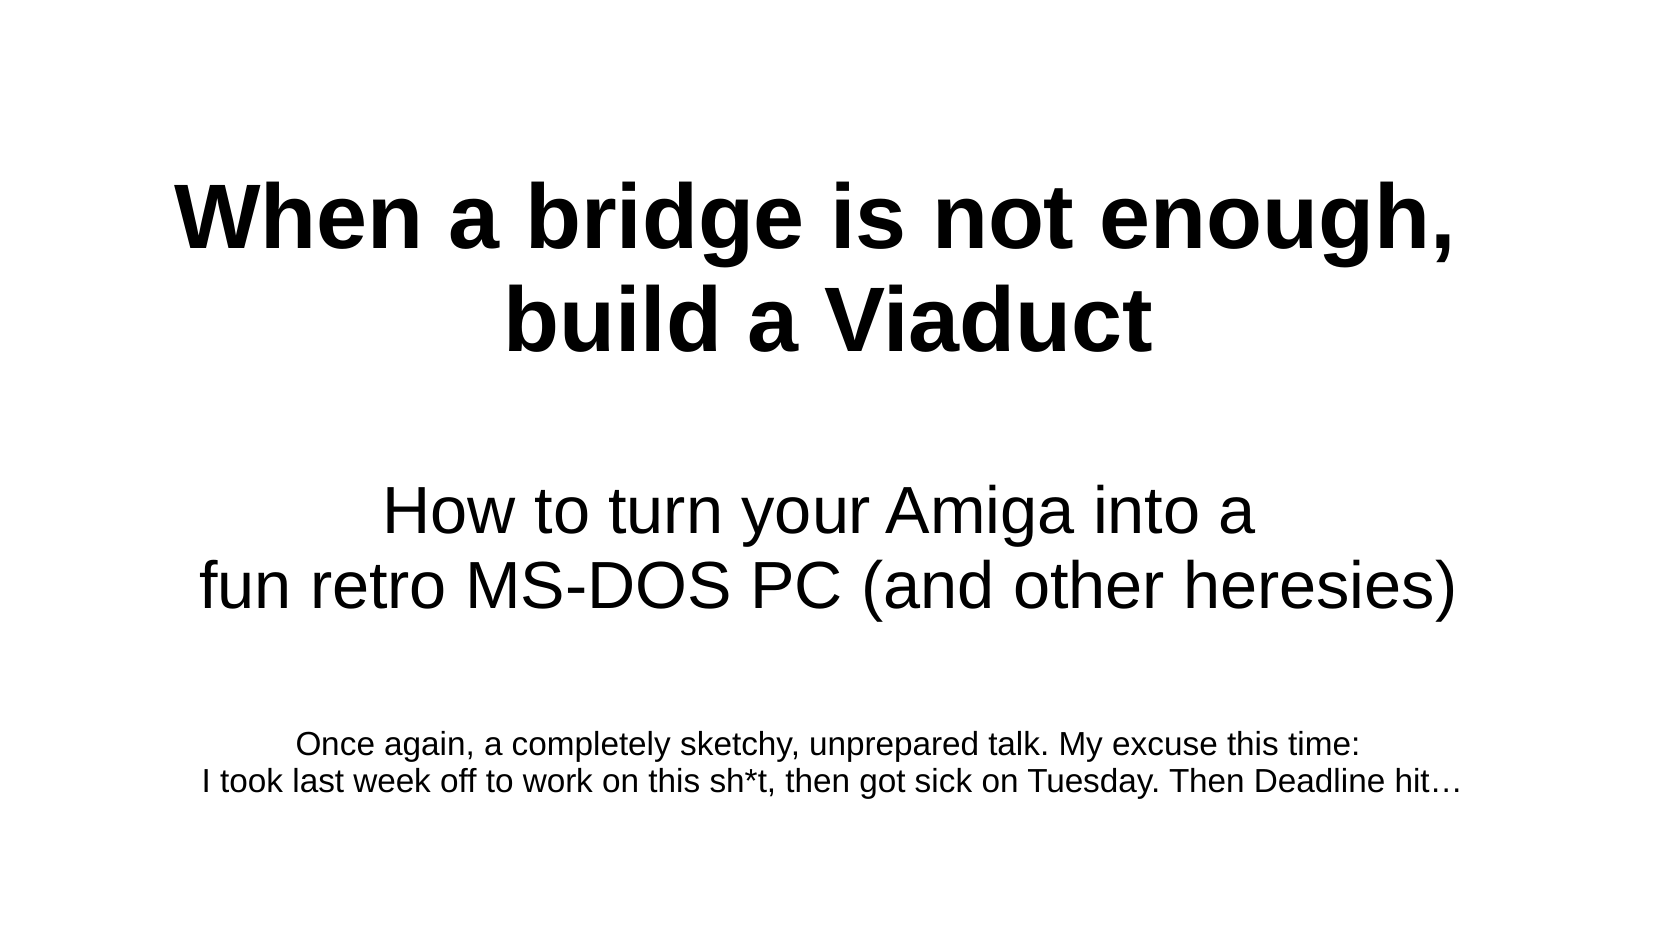

# When a bridge is not enough, build a Viaduct How to turn your Amiga into a fun retro MS-DOS PC (and other heresies) Once again, a completely sketchy, unprepared talk. My excuse this time: I took last week off to work on this sh*t, then got sick on Tuesday. Then Deadline hit…